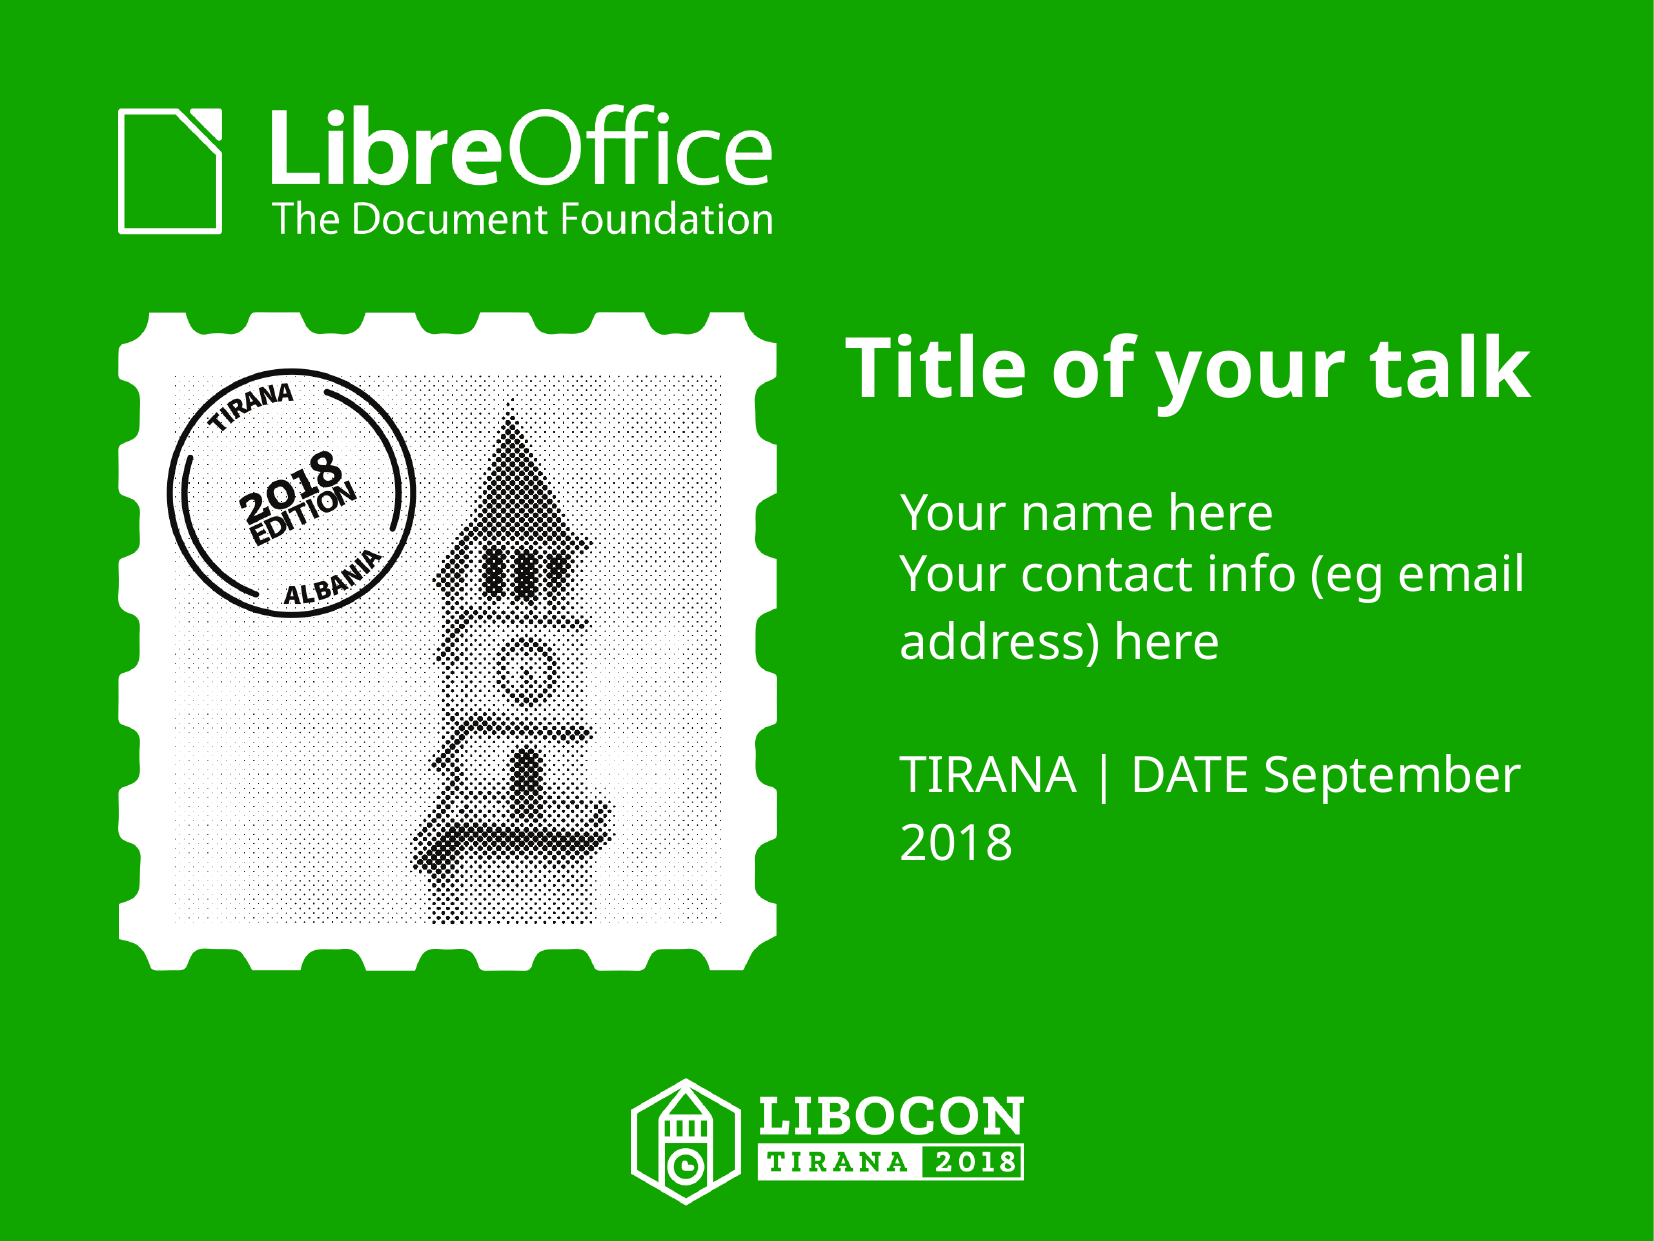

# Title of your talk
Your name here
Your contact info (eg email address) here
TIRANA | DATE September 2018